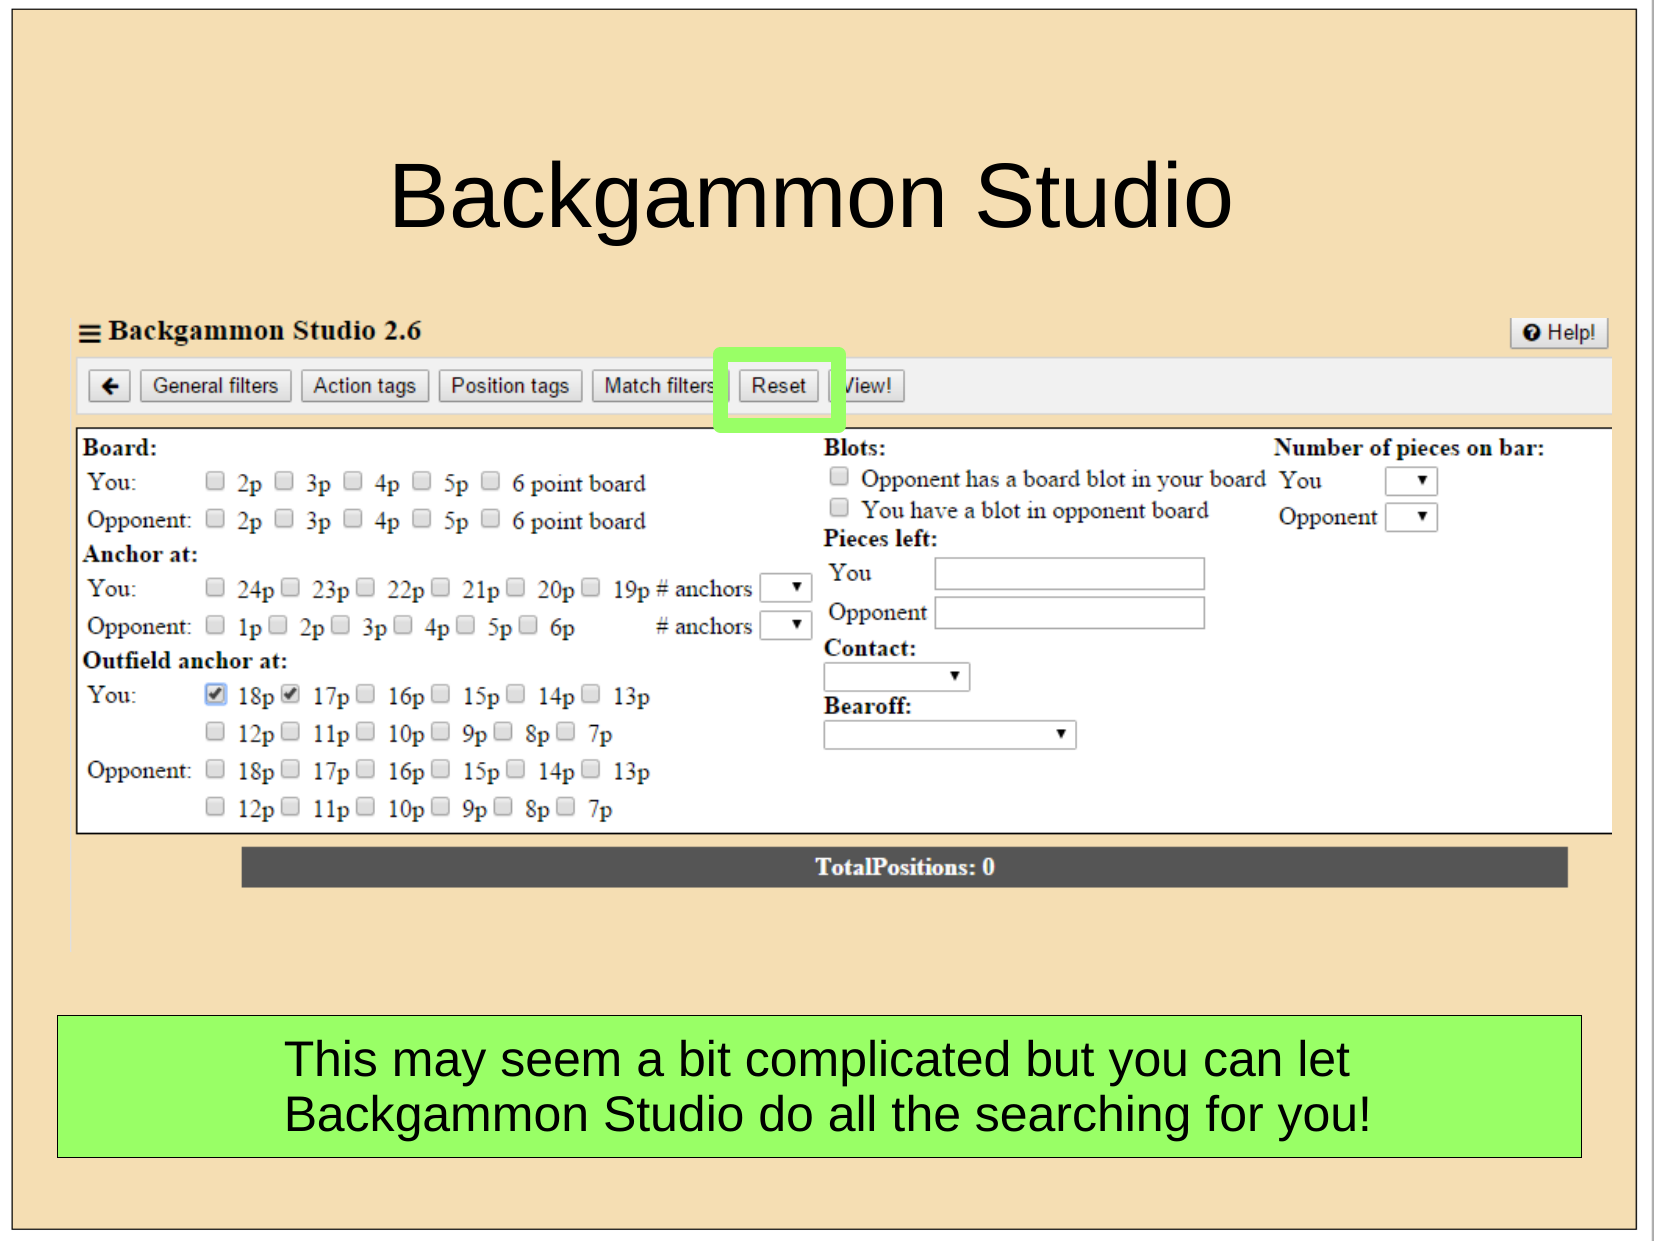

# Backgammon Studio
This may seem a bit complicated but you can let
Backgammon Studio do all the searching for you!